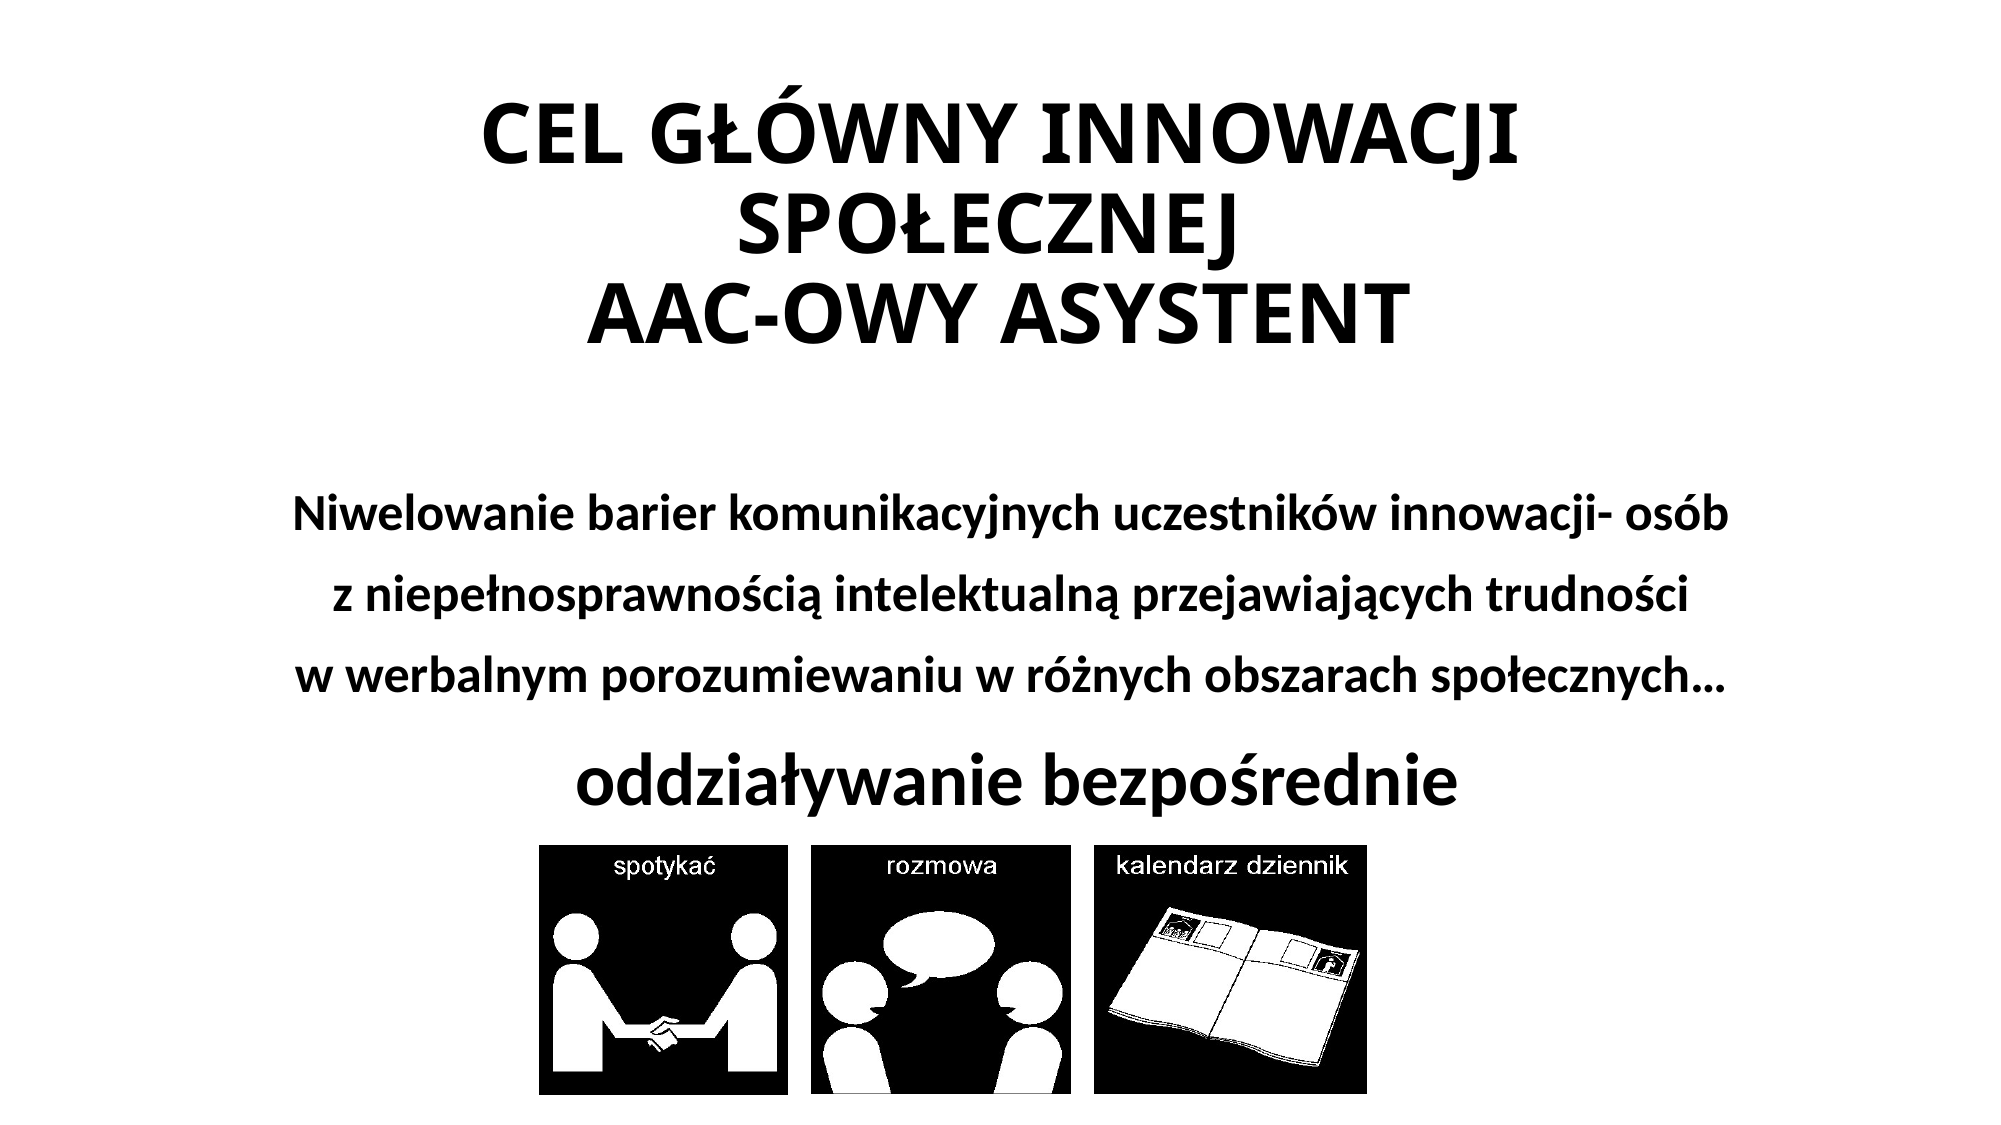

# CEL GŁÓWNY INNOWACJI SPOŁECZNEJ AAC-OWY ASYSTENT
Niwelowanie barier komunikacyjnych uczestników innowacji- osób
z niepełnosprawnością intelektualną przejawiających trudności
w werbalnym porozumiewaniu w różnych obszarach społecznych…
oddziaływanie bezpośrednie